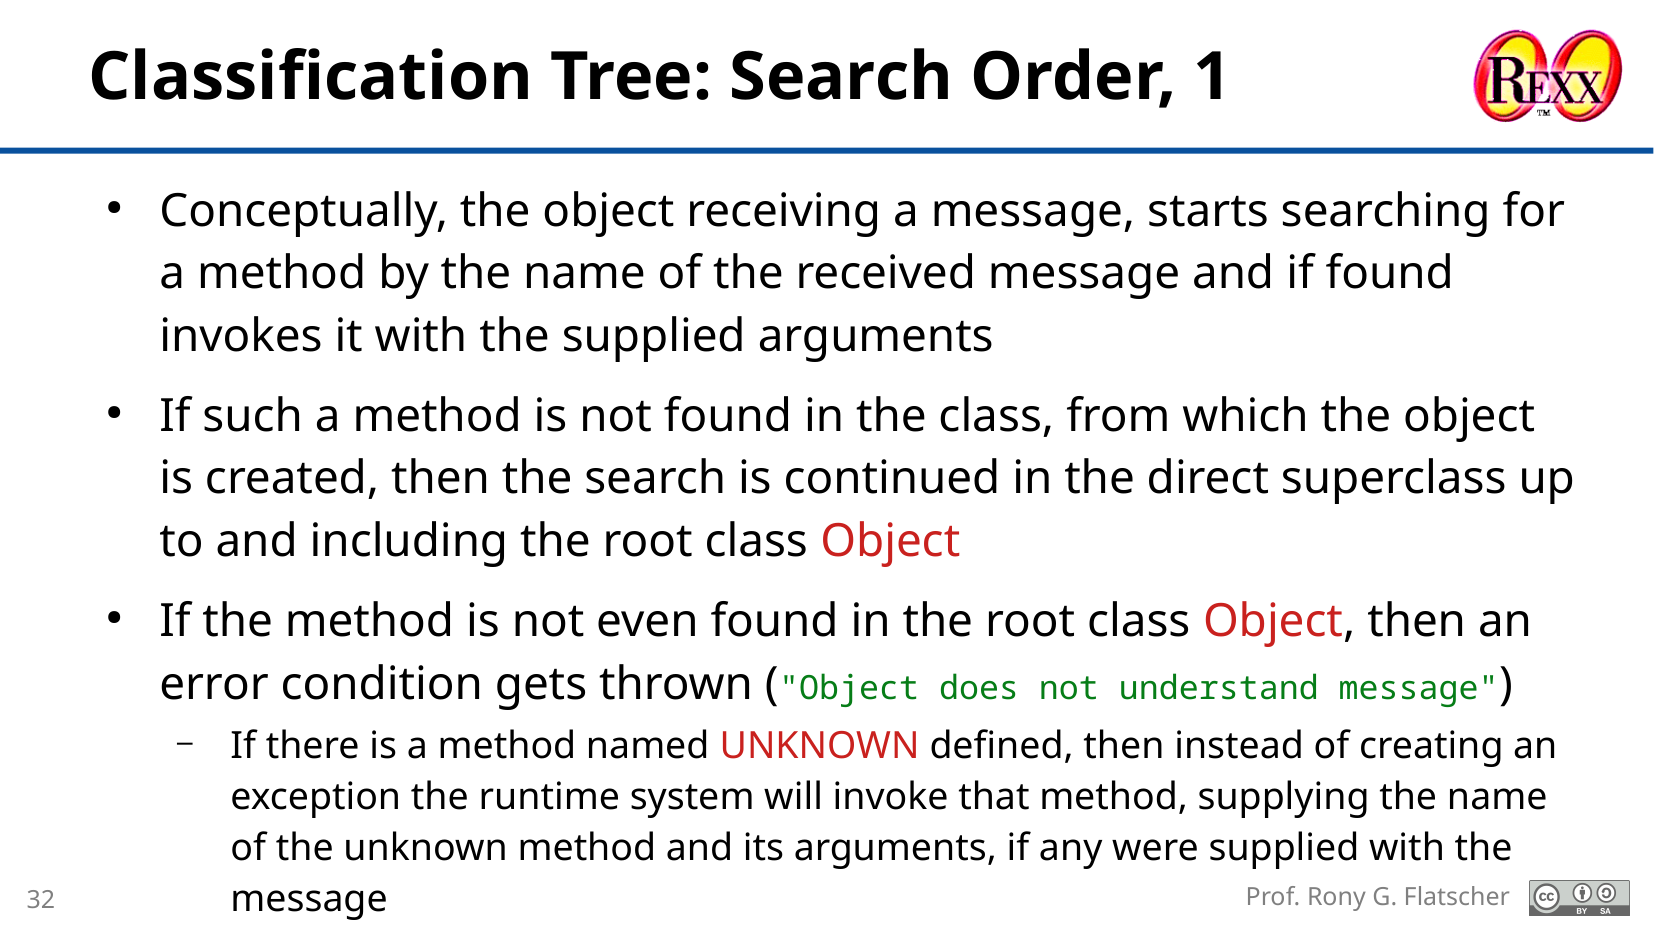

# Classification Tree: Search Order, 1
Conceptually, the object receiving a message, starts searching for a method by the name of the received message and if found invokes it with the supplied arguments
If such a method is not found in the class, from which the object is created, then the search is continued in the direct superclass up to and including the root class Object
If the method is not even found in the root class Object, then an error condition gets thrown ("Object does not understand message")
If there is a method named UNKNOWN defined, then instead of creating an exception the runtime system will invoke that method, supplying the name of the unknown method and its arguments, if any were supplied with the message